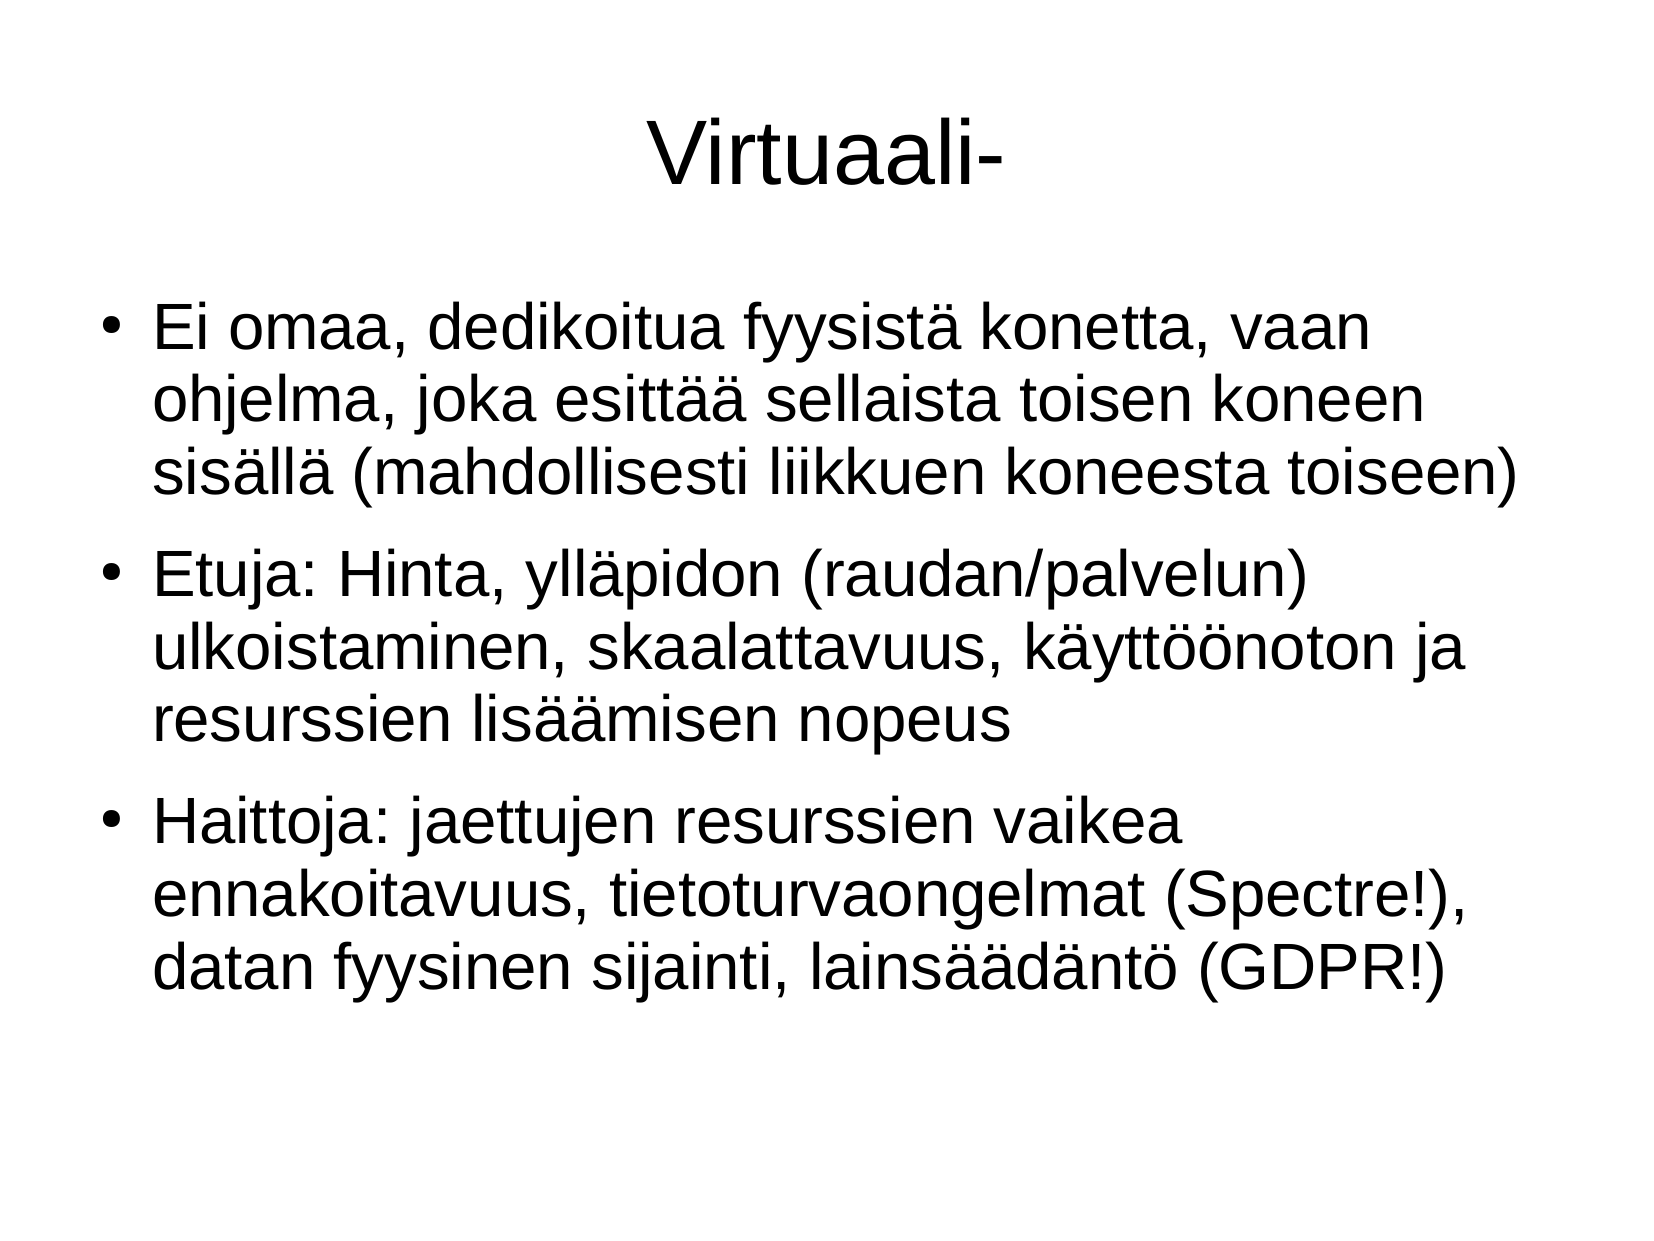

# Virtuaali-
Ei omaa, dedikoitua fyysistä konetta, vaan ohjelma, joka esittää sellaista toisen koneen sisällä (mahdollisesti liikkuen koneesta toiseen)
Etuja: Hinta, ylläpidon (raudan/palvelun) ulkoistaminen, skaalattavuus, käyttöönoton ja resurssien lisäämisen nopeus
Haittoja: jaettujen resurssien vaikea ennakoitavuus, tietoturvaongelmat (Spectre!), datan fyysinen sijainti, lainsäädäntö (GDPR!)